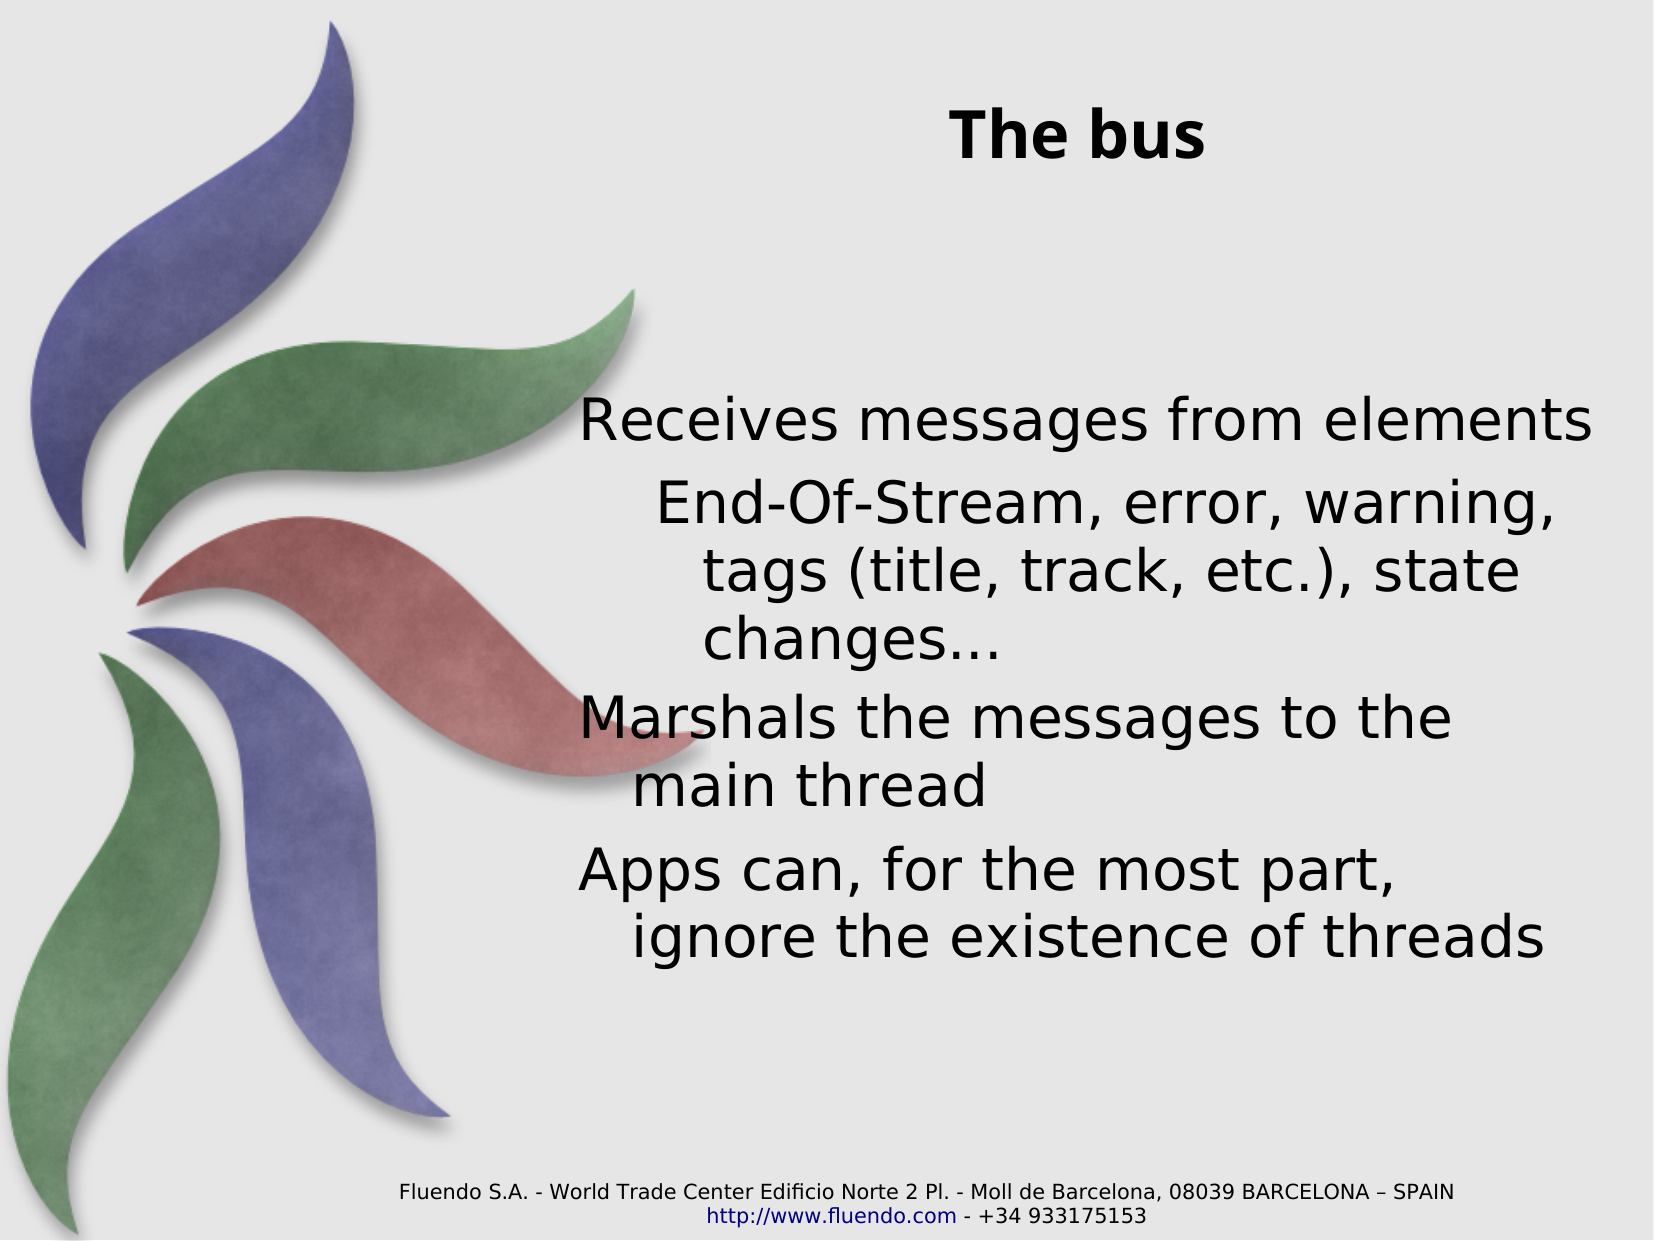

# The bus
Receives messages from elements
End-Of-Stream, error, warning, tags (title, track, etc.), state changes...
Marshals the messages to the main thread
Apps can, for the most part, ignore the existence of threads